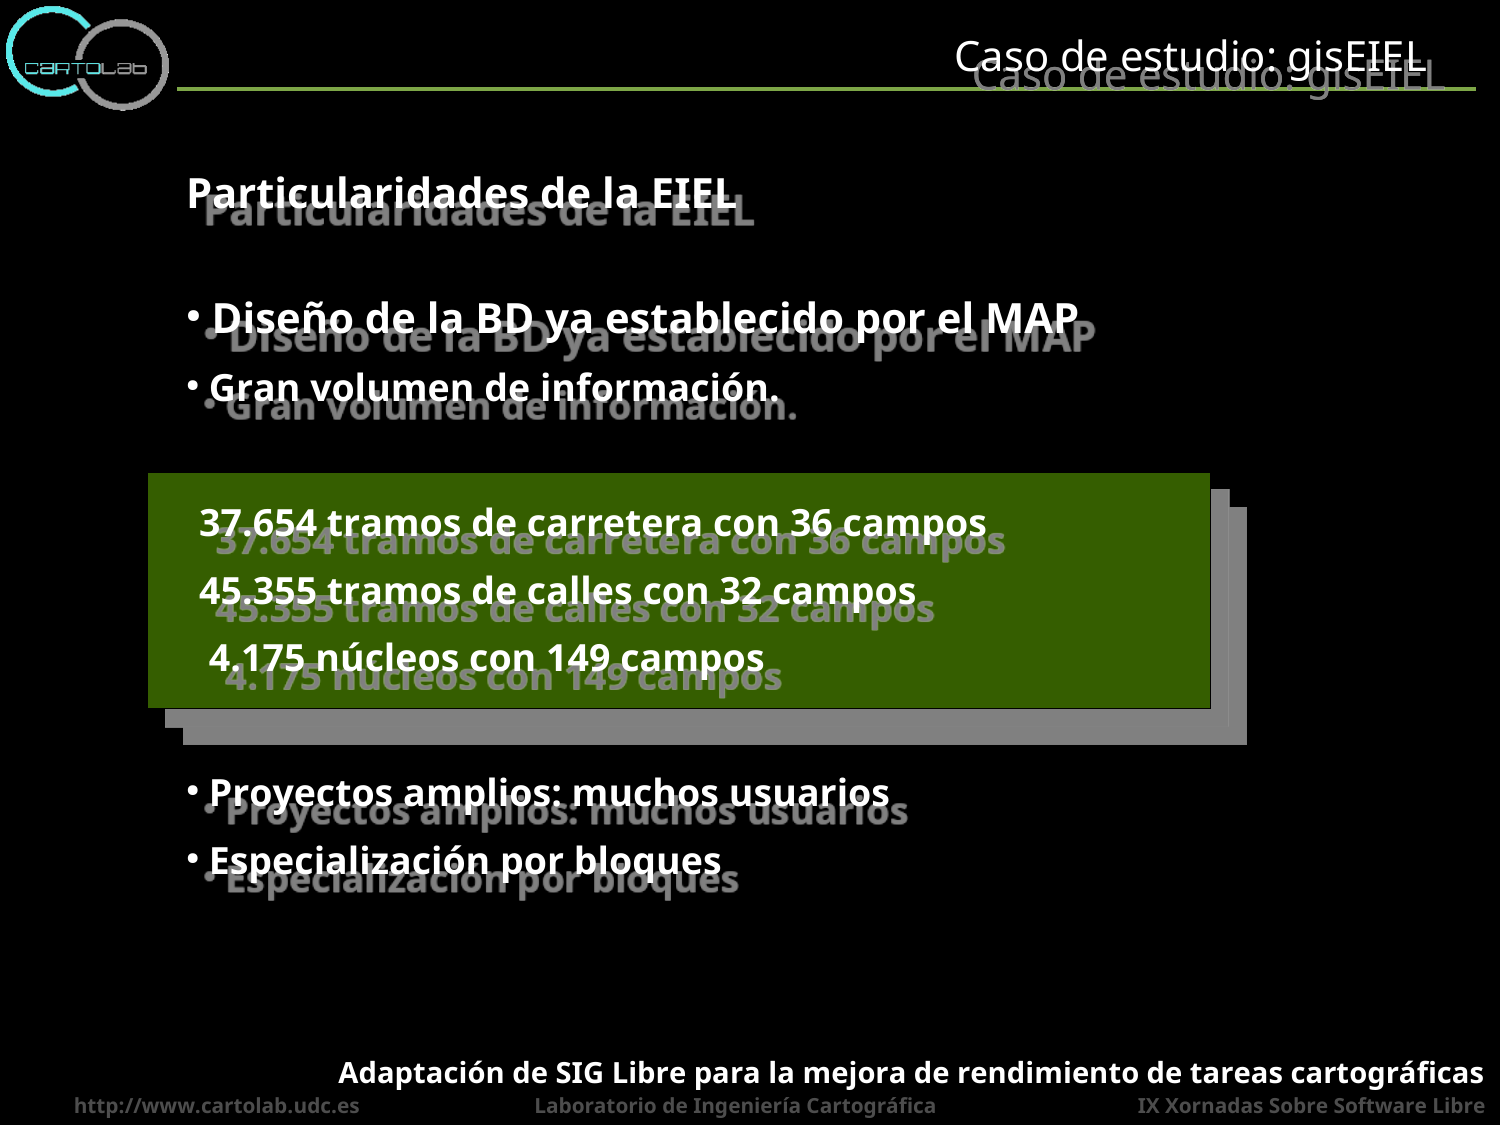

Caso de estudio: gisEIEL
Particularidades de la EIEL
 Diseño de la BD ya establecido por el MAP
 Gran volumen de información.
37.654 tramos de carretera con 36 campos
45.355 tramos de calles con 32 campos
 4.175 núcleos con 149 campos
 Proyectos amplios: muchos usuarios
 Especialización por bloques